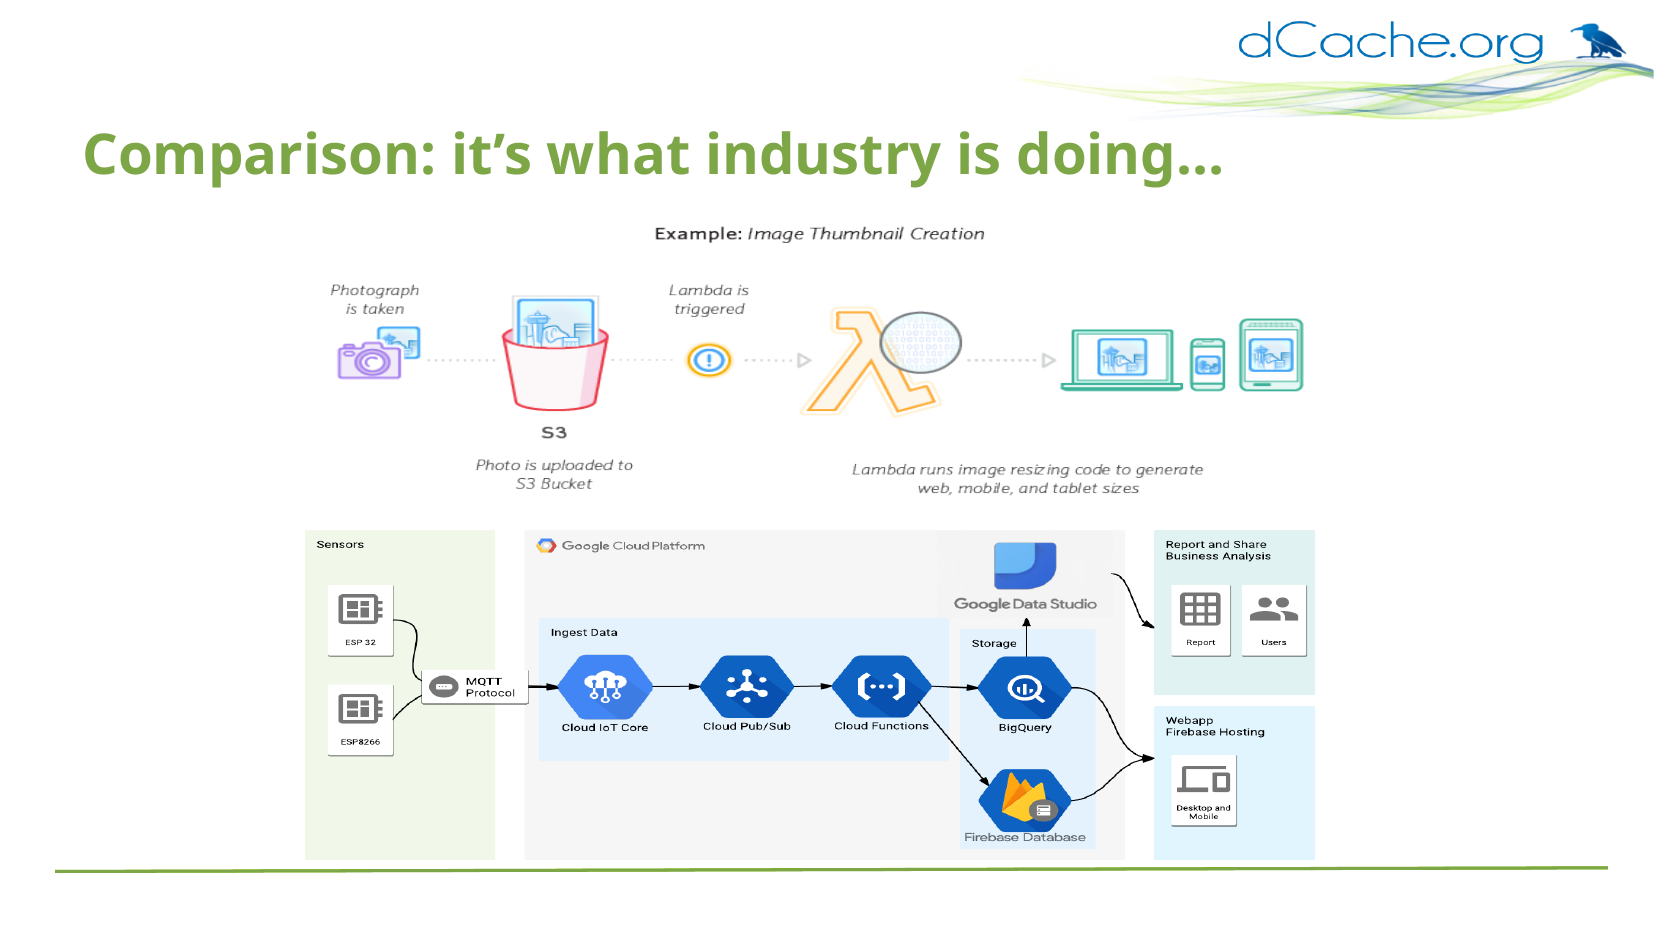

# Comparison: it’s what industry is doing…